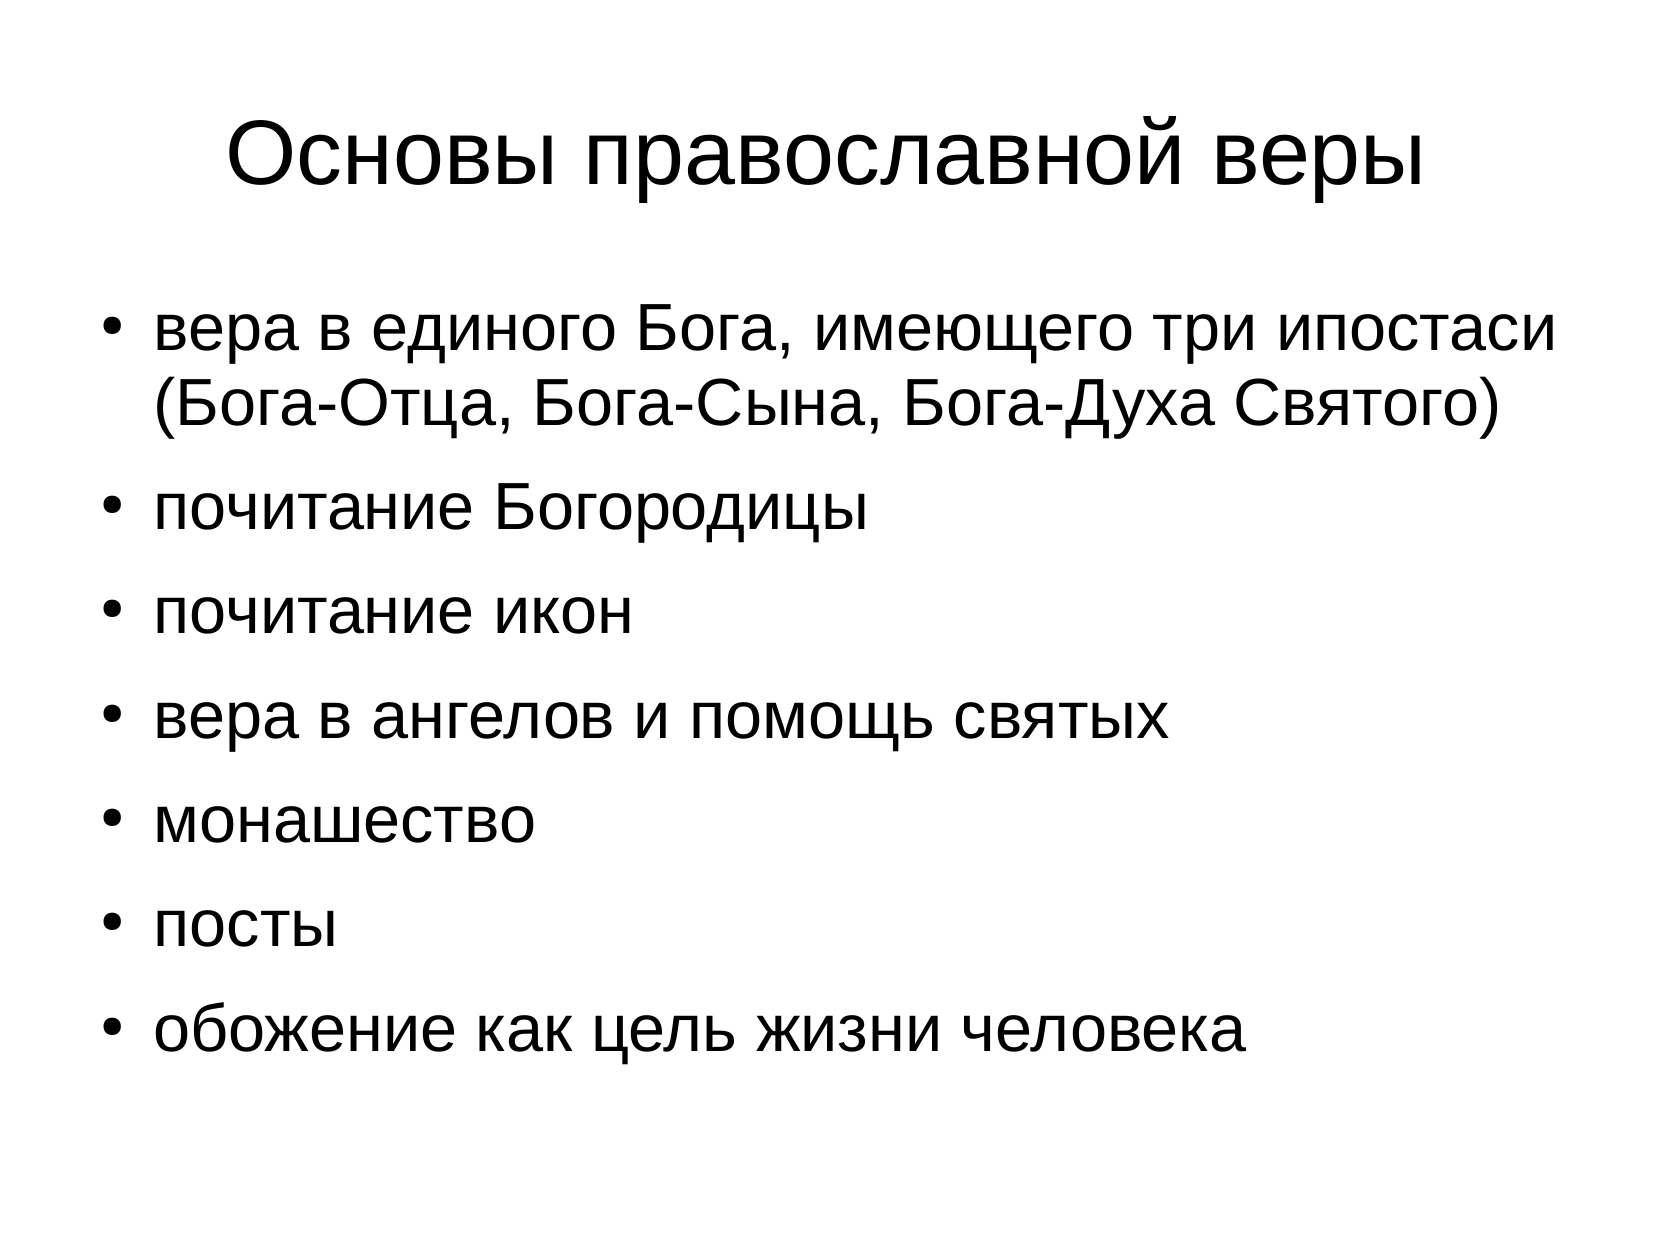

# Основы православной веры
вера в единого Бога, имеющего три ипостаси (Бога-Отца, Бога-Сына, Бога-Духа Святого)
почитание Богородицы
почитание икон
вера в ангелов и помощь святых
монашество
посты
обожение как цель жизни человека